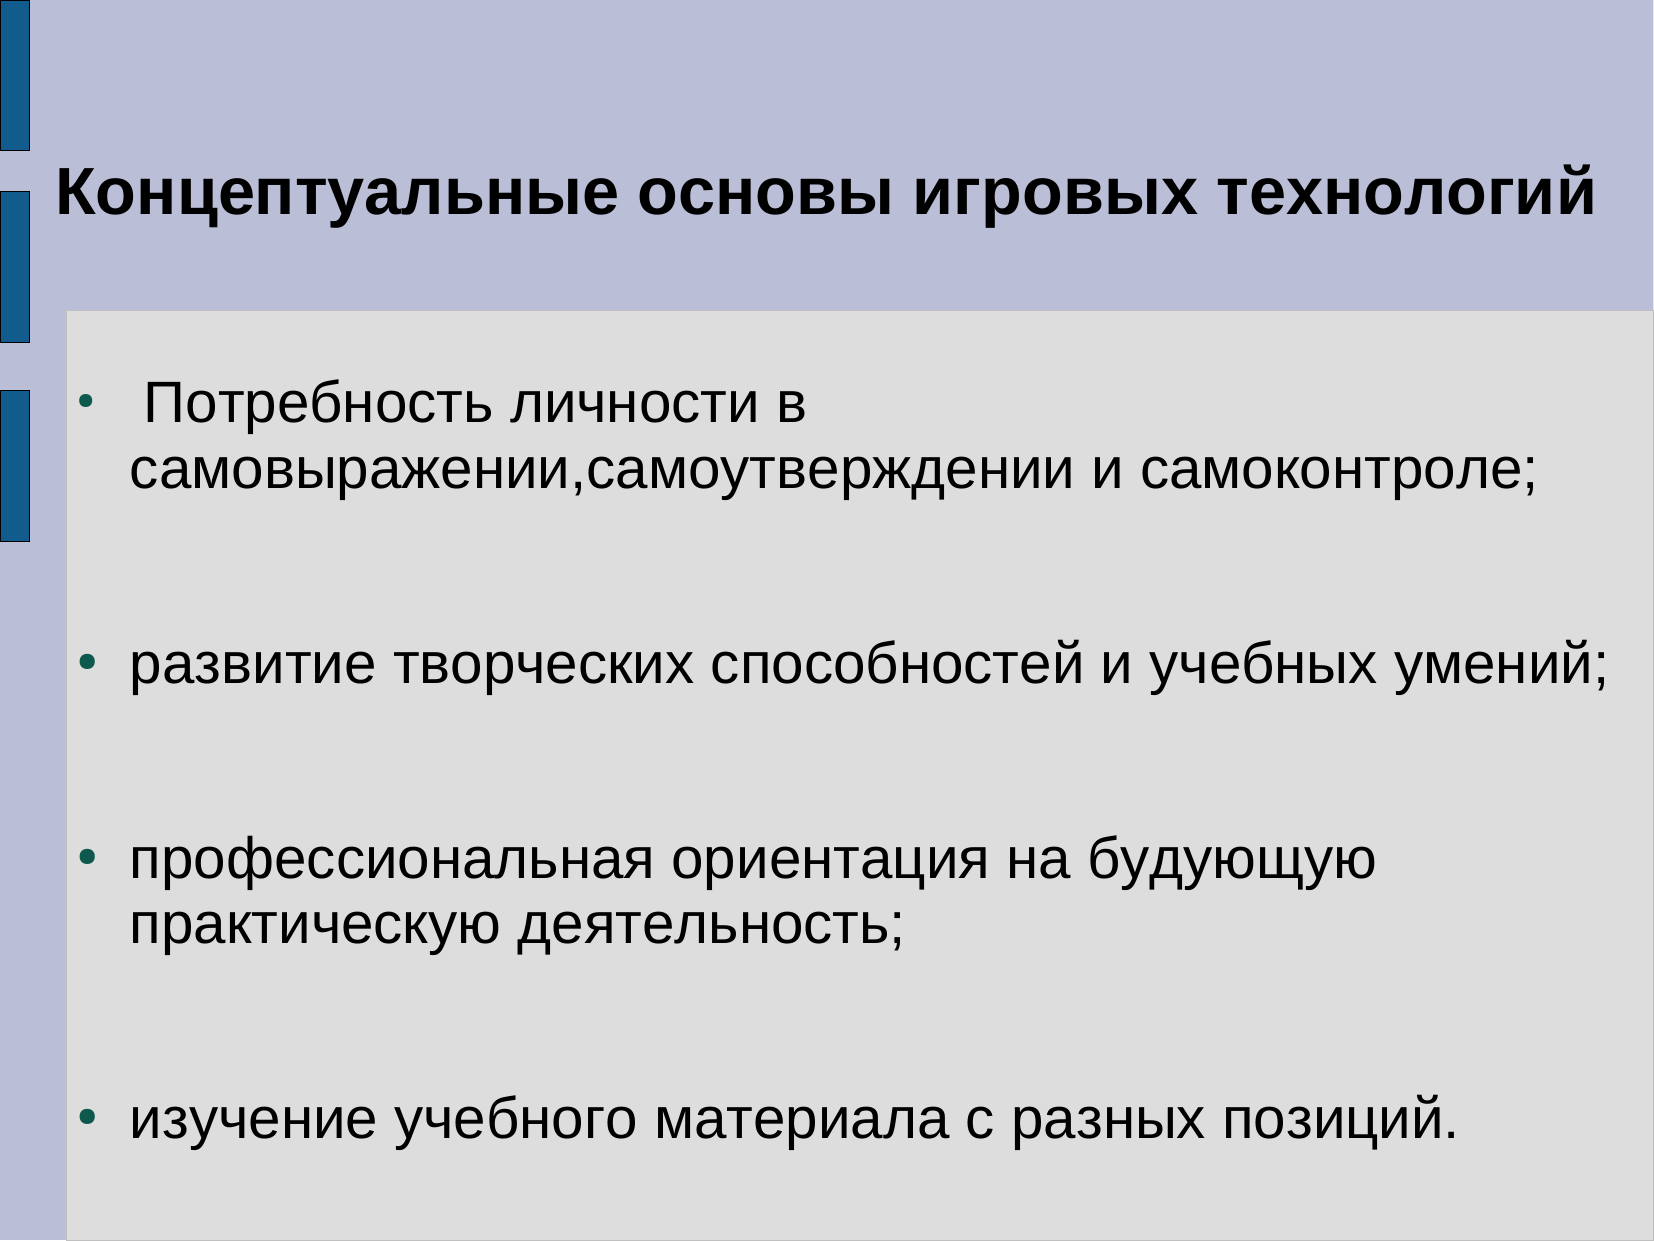

# Концептуальные основы игровых технологий
 Потребность личности в самовыражении,самоутверждении и самоконтроле;
развитие творческих способностей и учебных умений;
профессиональная ориентация на будующую практическую деятельность;
изучение учебного материала с разных позиций.